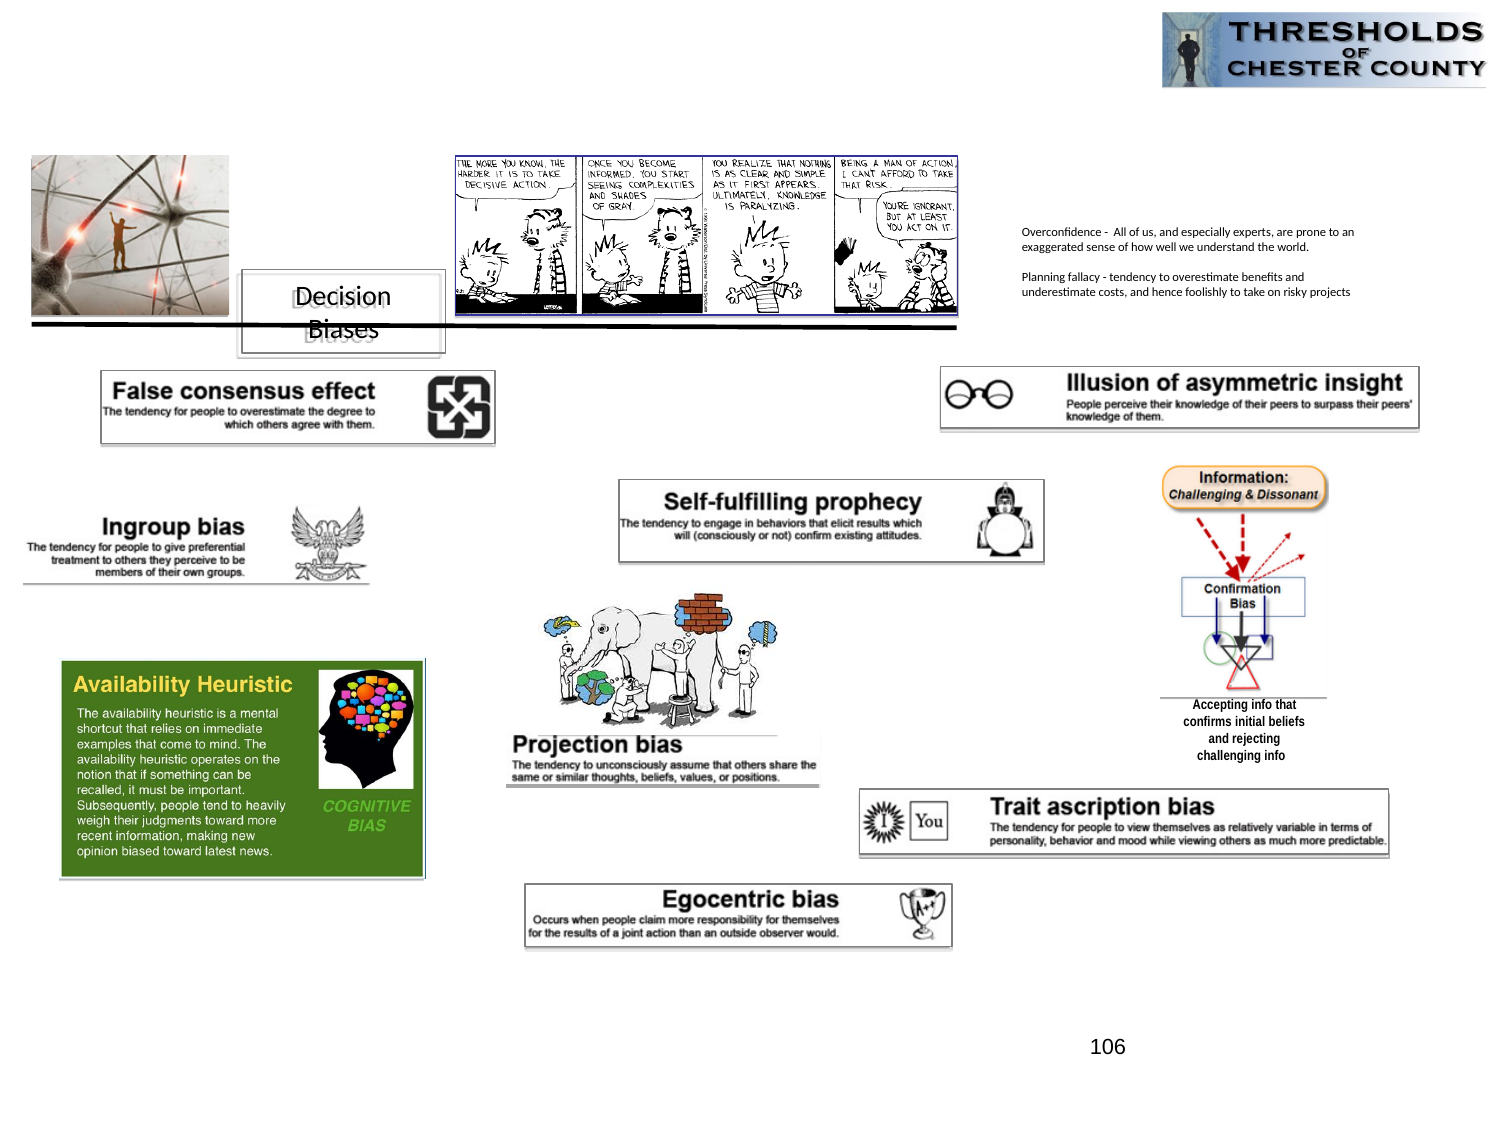

Overconfidence - All of us, and especially experts, are prone to an exaggerated sense of how well we understand the world.
Planning fallacy - tendency to overestimate benefits and underestimate costs, and hence foolishly to take on risky projects
Decision Biases
Accepting info that confirms initial beliefs and rejecting challenging info